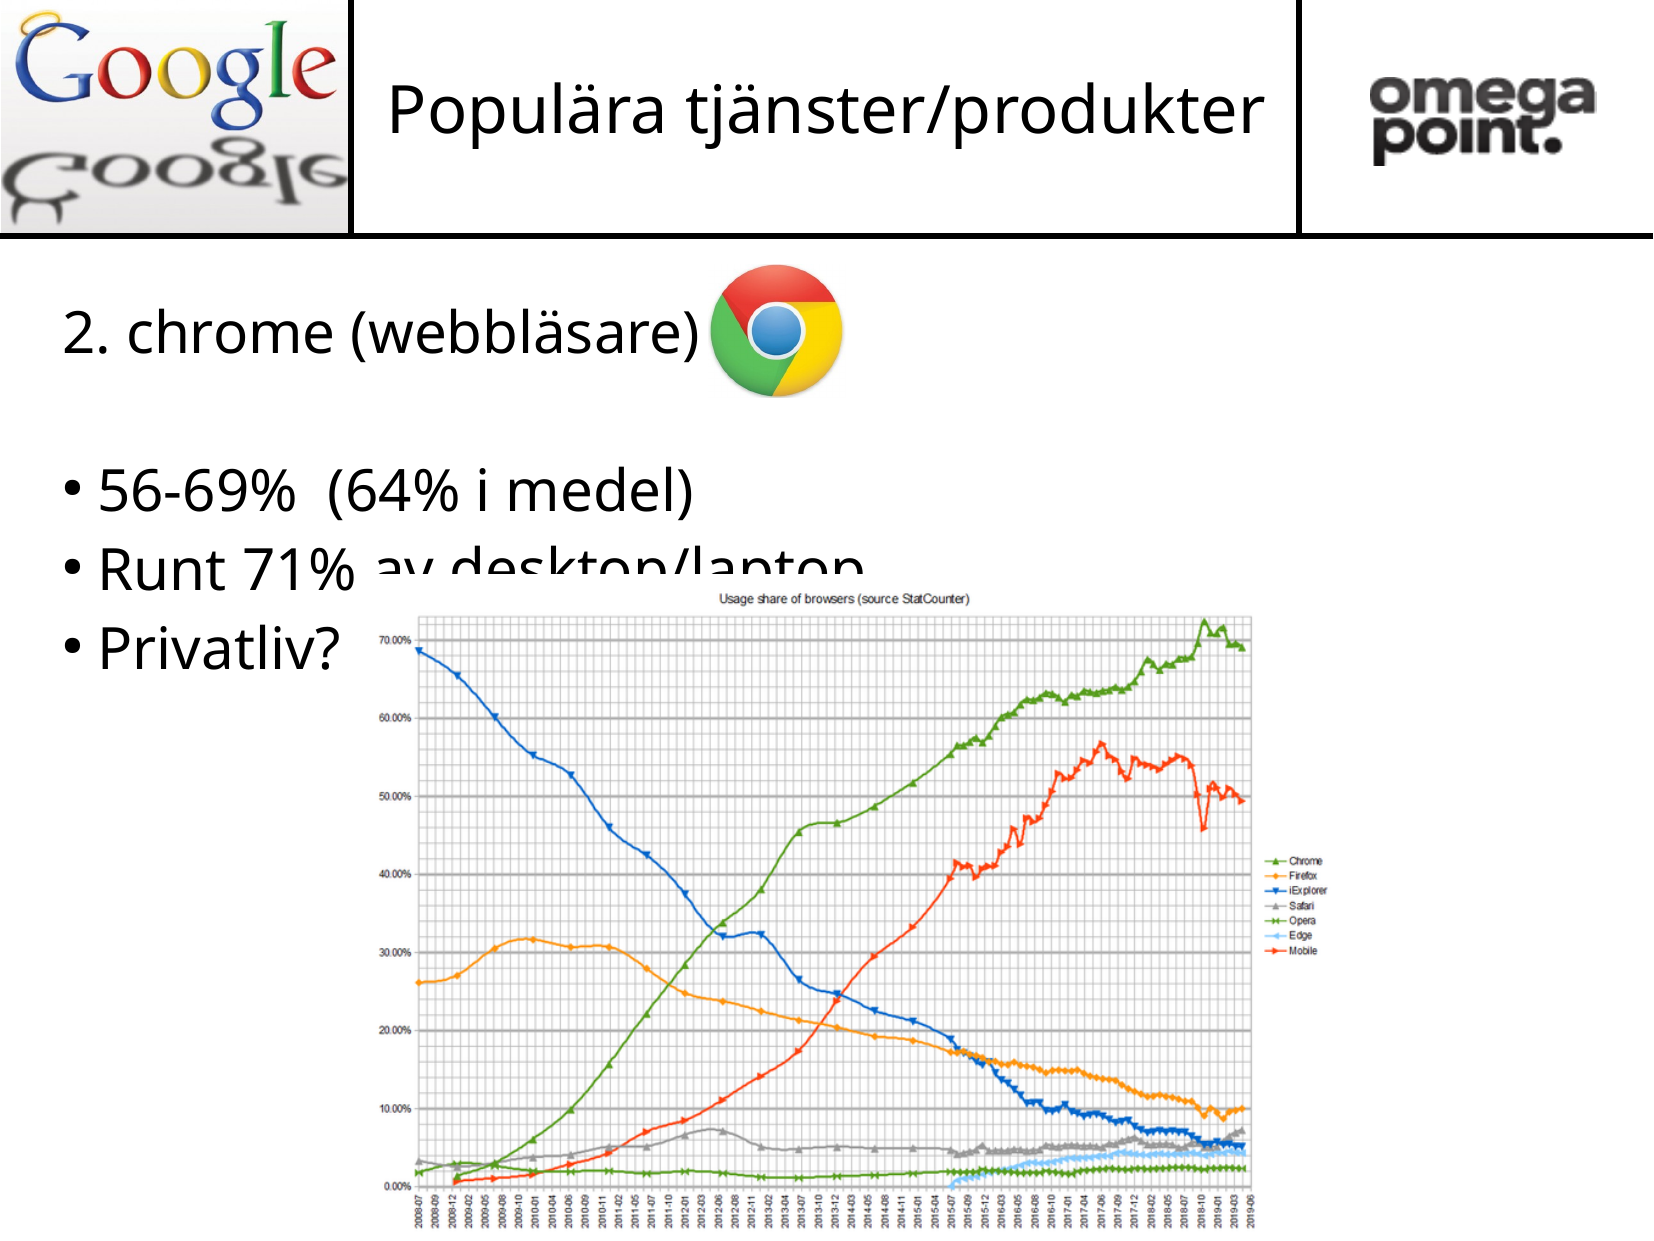

Populära tjänster/produkter
2. chrome (webbläsare)
56-69% (64% i medel)
Runt 71% av desktop/laptop
Privatliv?